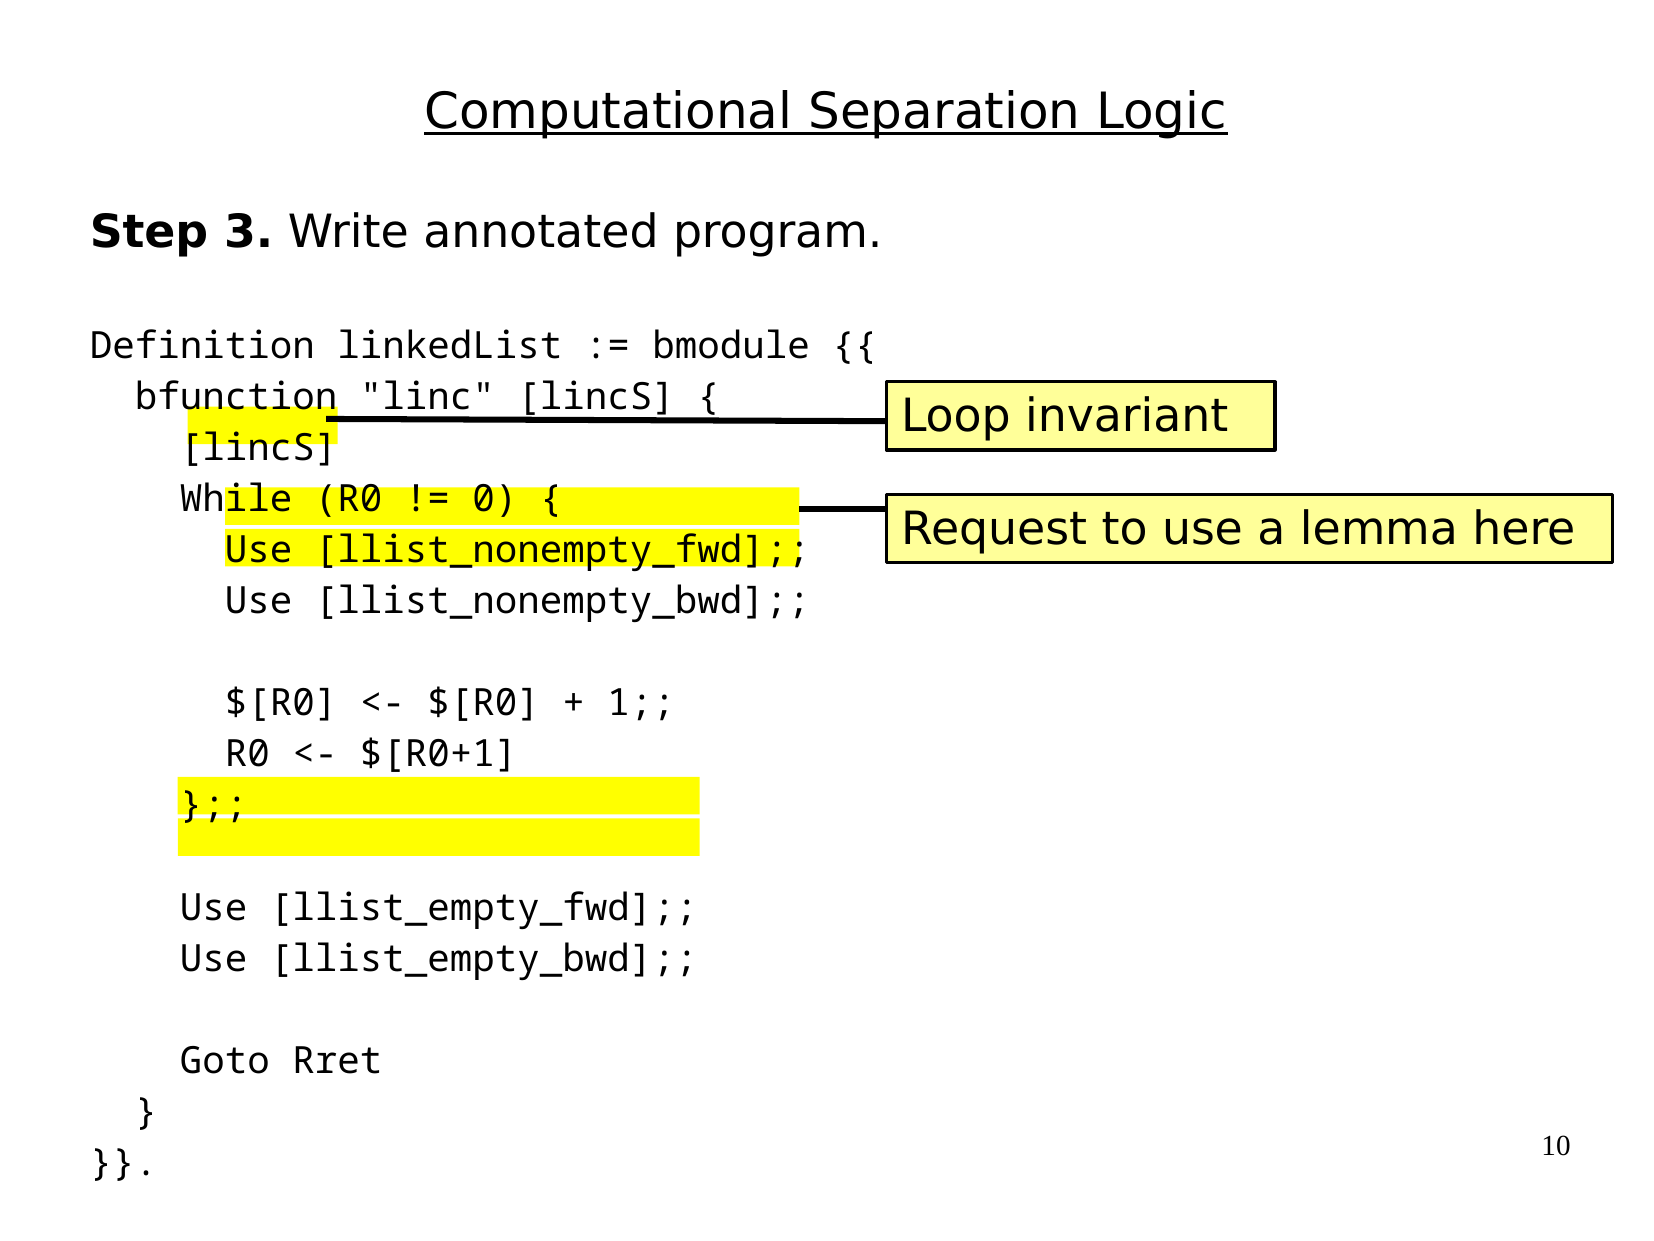

Computational Separation Logic
Step 3. Write annotated program.
Definition linkedList := bmodule {{
 bfunction "linc" [lincS] {
 [lincS]
 While (R0 != 0) {
 Use [llist_nonempty_fwd];;
 Use [llist_nonempty_bwd];;
 $[R0] <- $[R0] + 1;;
 R0 <- $[R0+1]
 };;
 Use [llist_empty_fwd];;
 Use [llist_empty_bwd];;
 Goto Rret
 }
}}.
Loop invariant
Request to use a lemma here
10